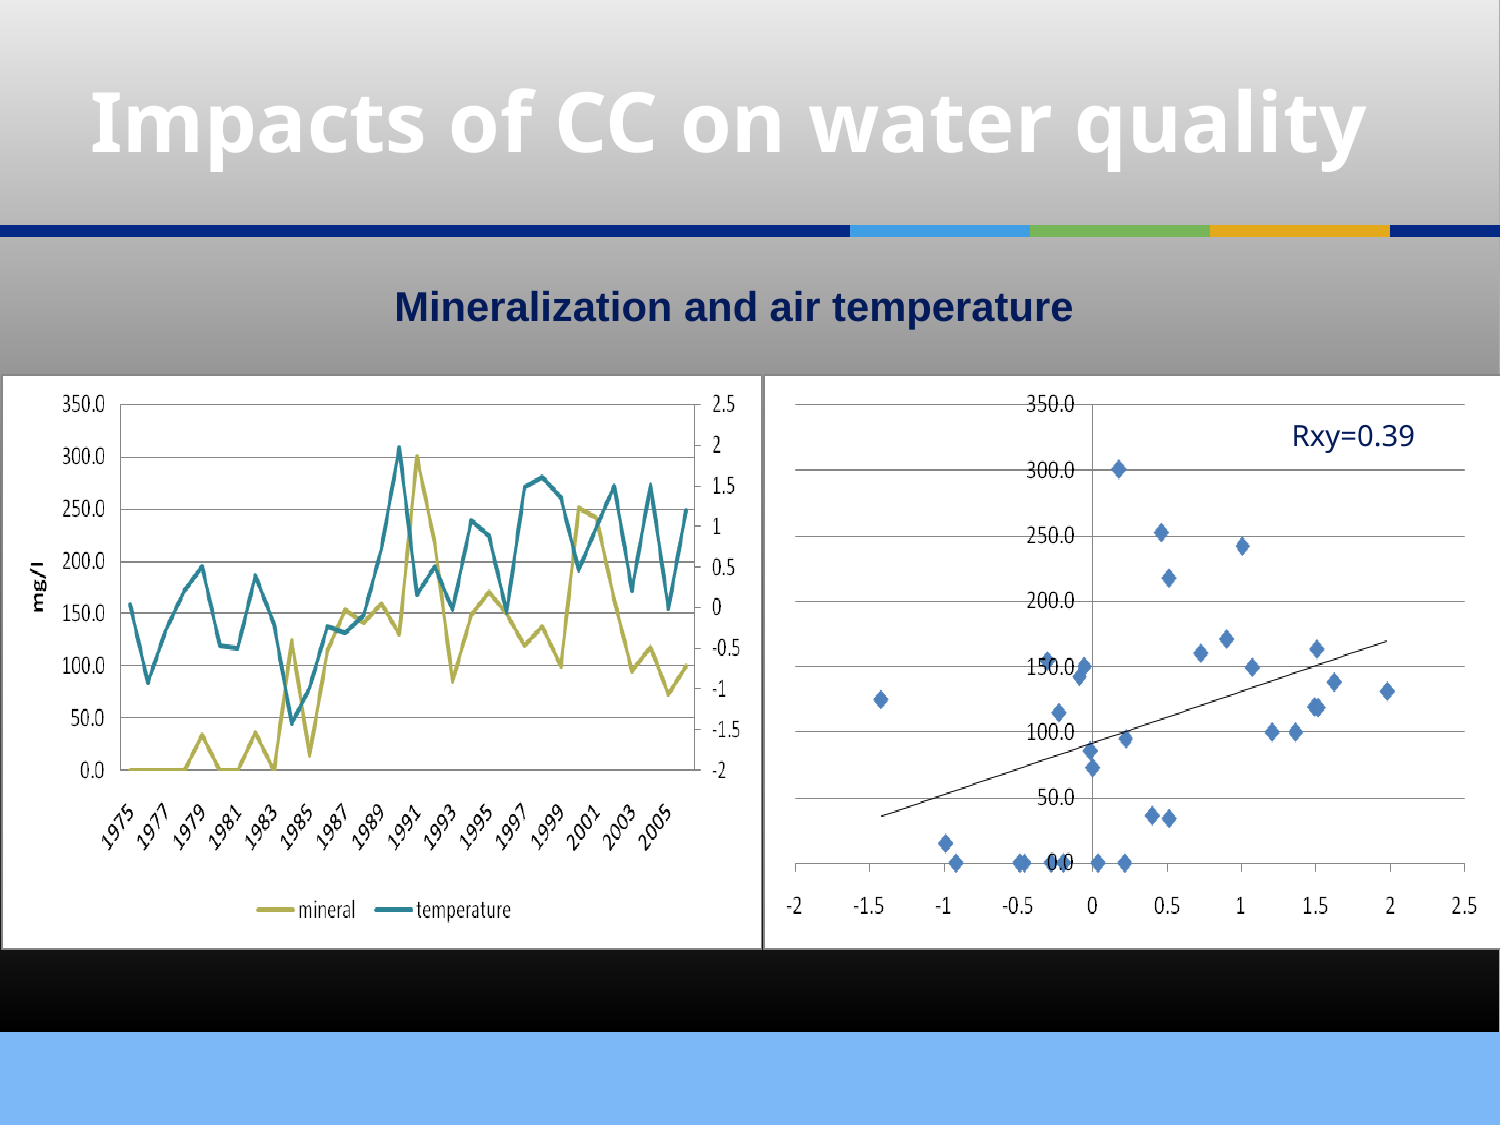

# Impacts of CC on water quality
Mineralization and air temperature
Rxy=0.39